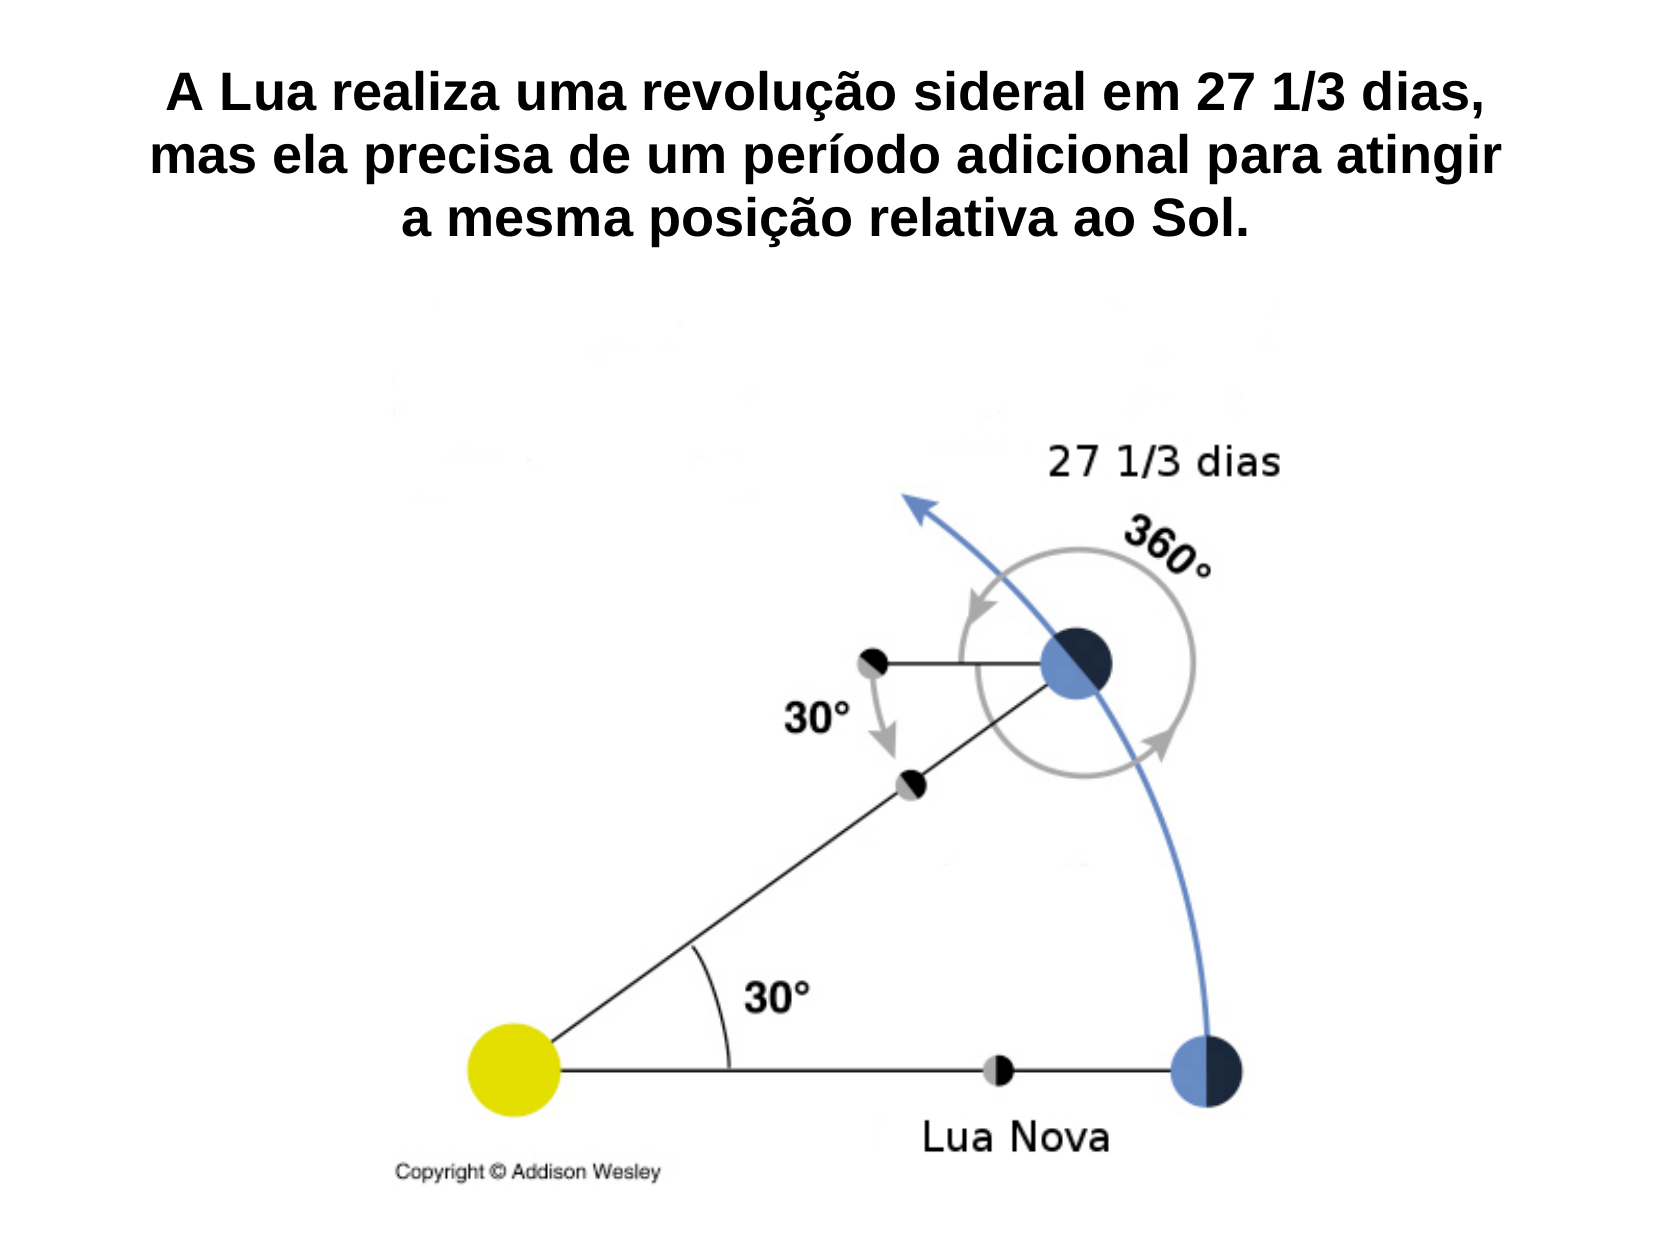

# A Lua realiza uma revolução sideral em 27 1/3 dias, mas ela precisa de um período adicional para atingir a mesma posição relativa ao Sol.